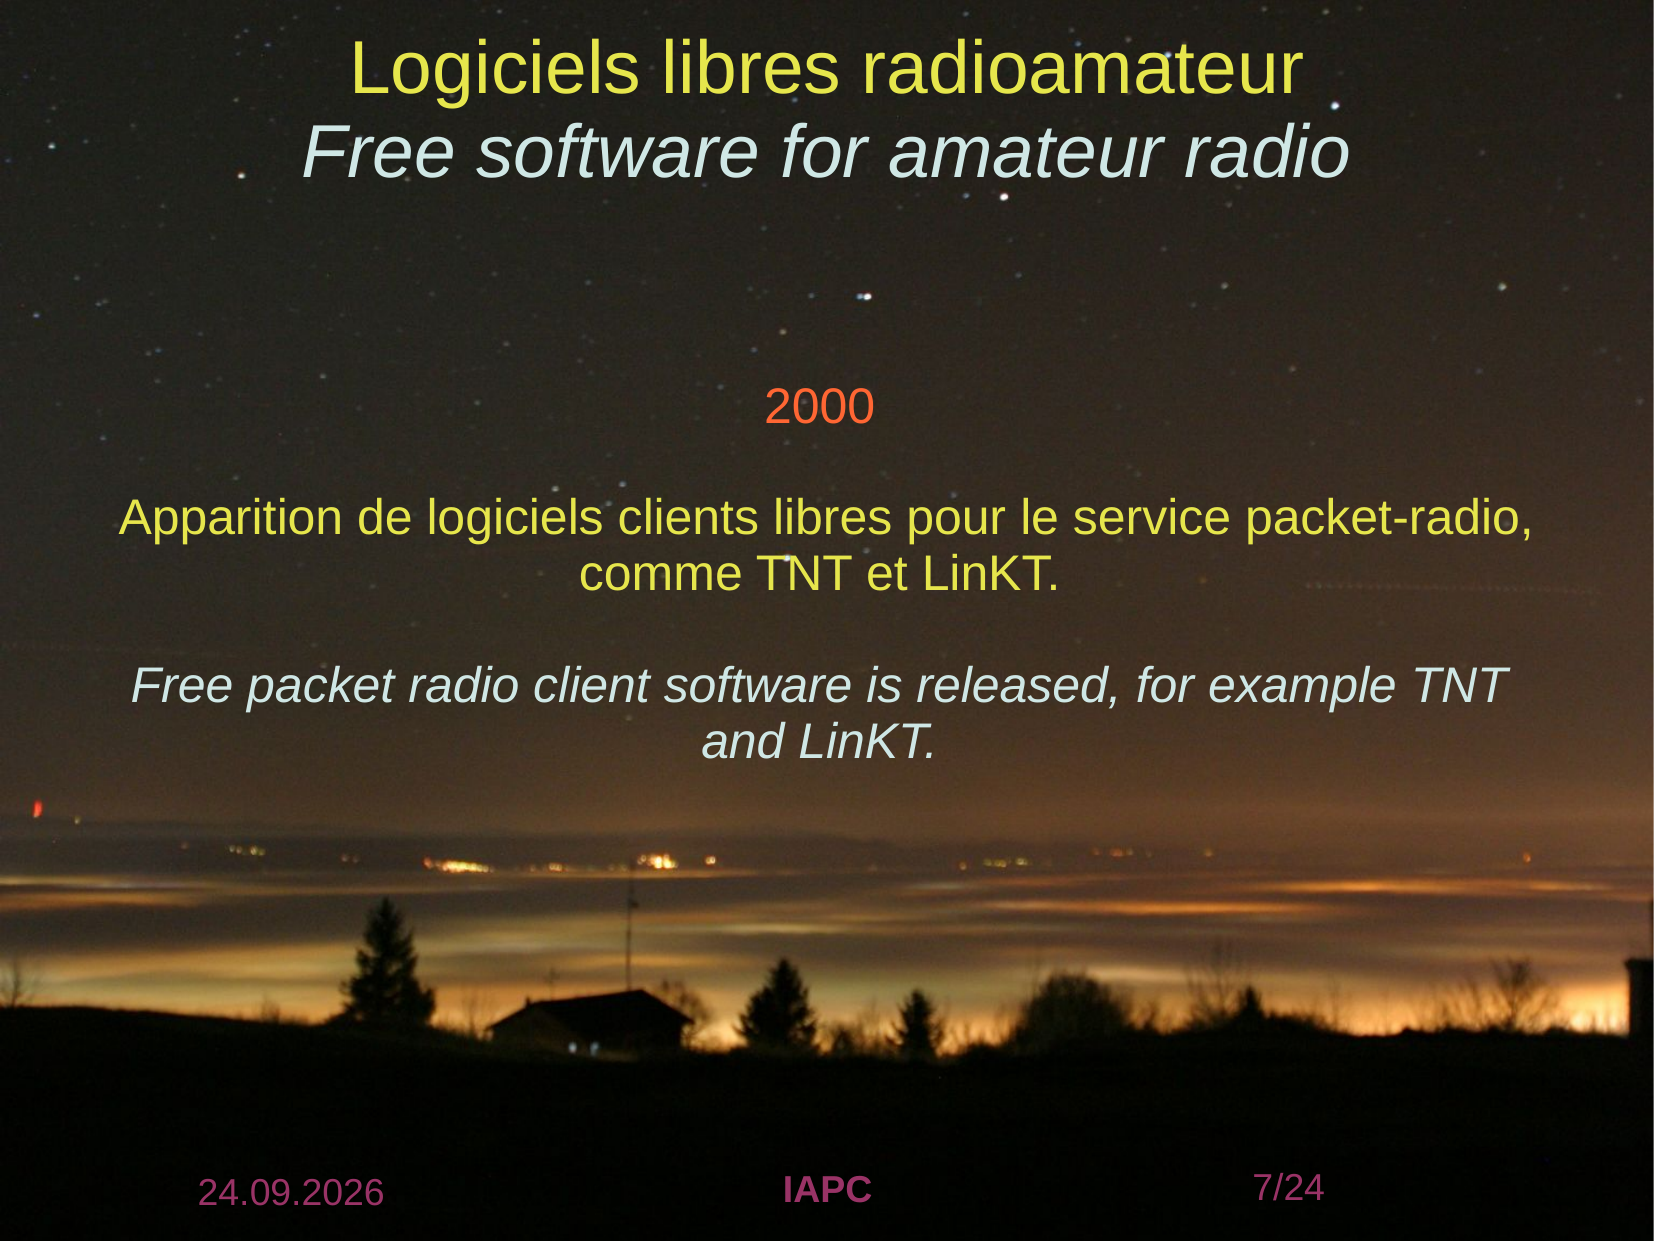

# Logiciels libres radioamateur Free software for amateur radio
2000
 Apparition de logiciels clients libres pour le service packet-radio, comme TNT et LinKT.
Free packet radio client software is released, for example TNT and LinKT.